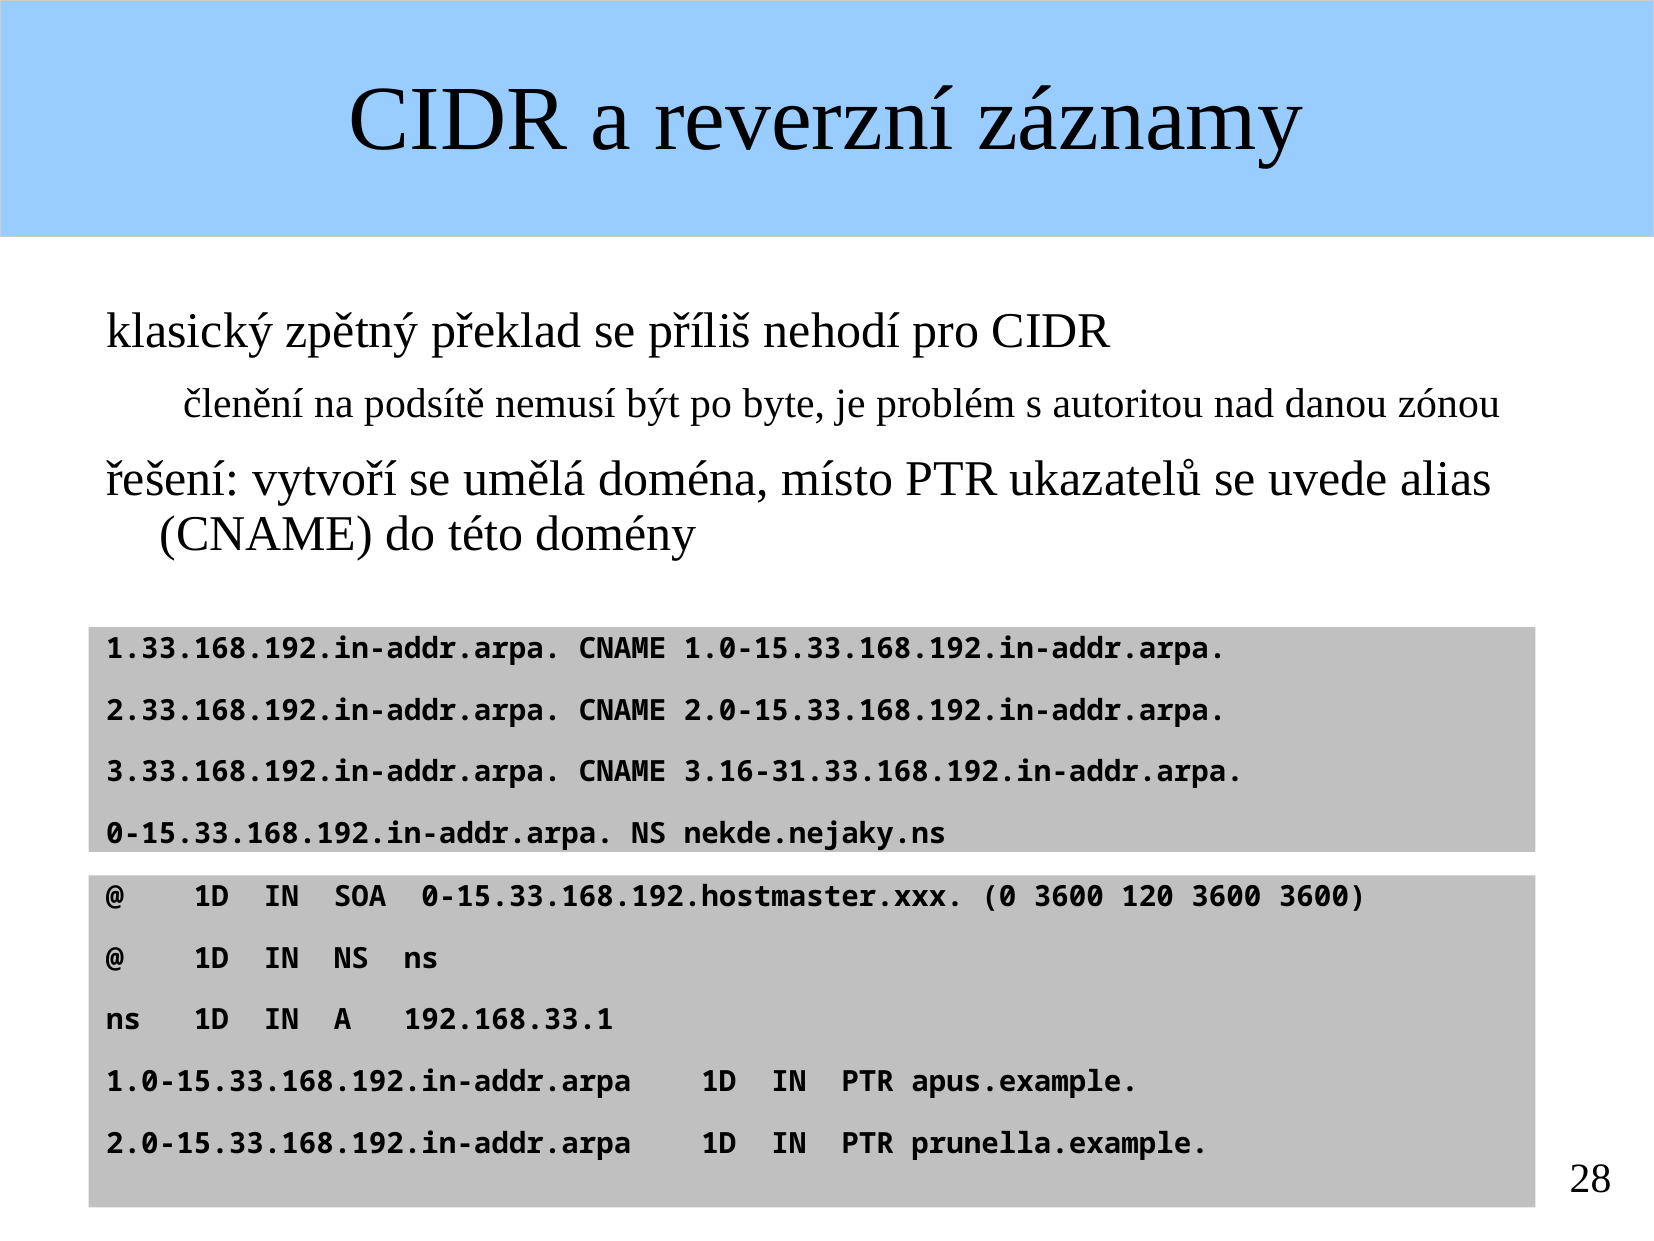

# CIDR a reverzní záznamy
klasický zpětný překlad se příliš nehodí pro CIDR
členění na podsítě nemusí být po byte, je problém s autoritou nad danou zónou
řešení: vytvoří se umělá doména, místo PTR ukazatelů se uvede alias (CNAME) do této domény
1.33.168.192.in-addr.arpa. CNAME 1.0-15.33.168.192.in-addr.arpa.
2.33.168.192.in-addr.arpa. CNAME 2.0-15.33.168.192.in-addr.arpa.
3.33.168.192.in-addr.arpa. CNAME 3.16-31.33.168.192.in-addr.arpa.
0-15.33.168.192.in-addr.arpa. NS nekde.nejaky.ns
@ 1D IN SOA 0-15.33.168.192.hostmaster.xxx. (0 3600 120 3600 3600)
@ 1D IN NS ns
ns 1D IN A 192.168.33.1
1.0-15.33.168.192.in-addr.arpa 1D IN PTR apus.example.
2.0-15.33.168.192.in-addr.arpa 1D IN PTR prunella.example.